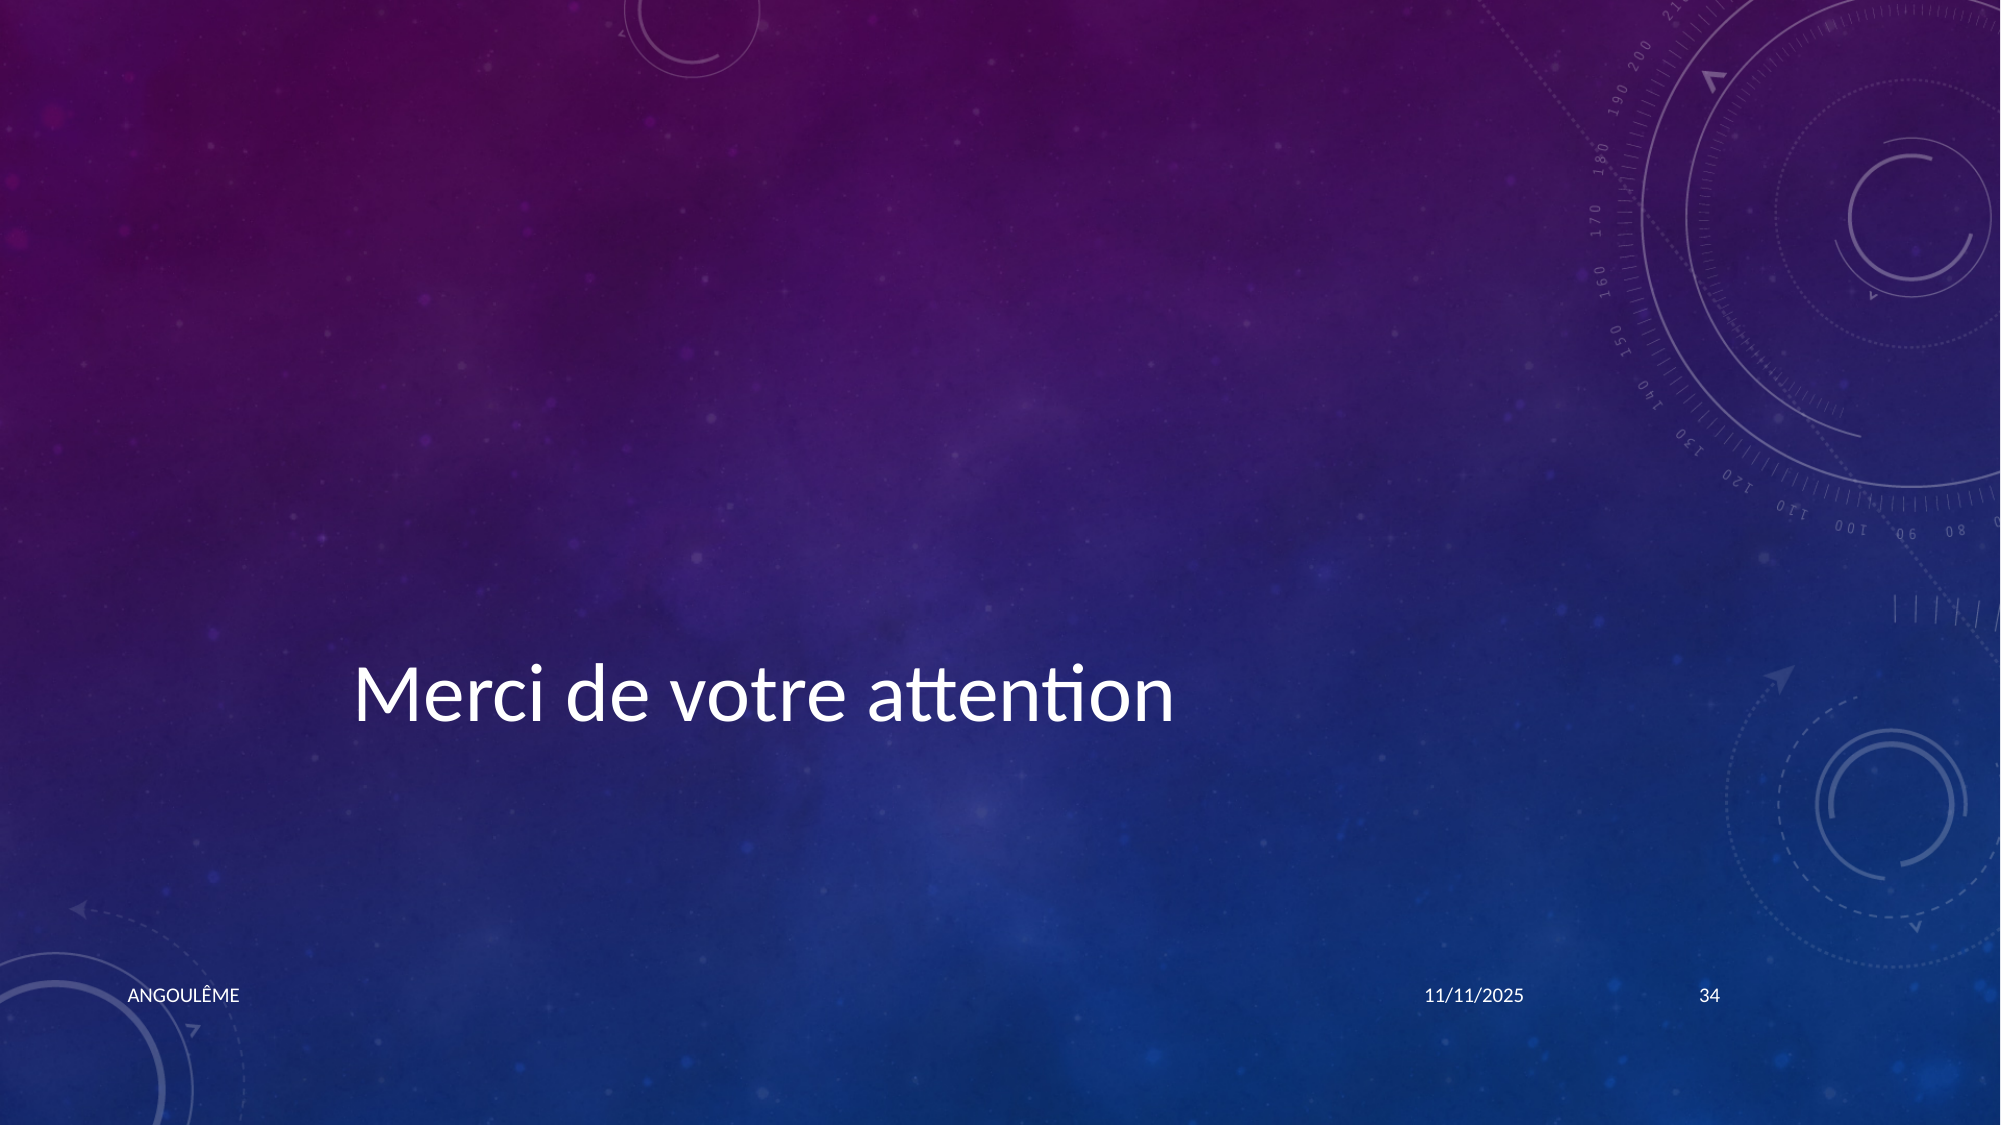

#
			Merci de votre attention
ANGOULÊME
11/11/2025